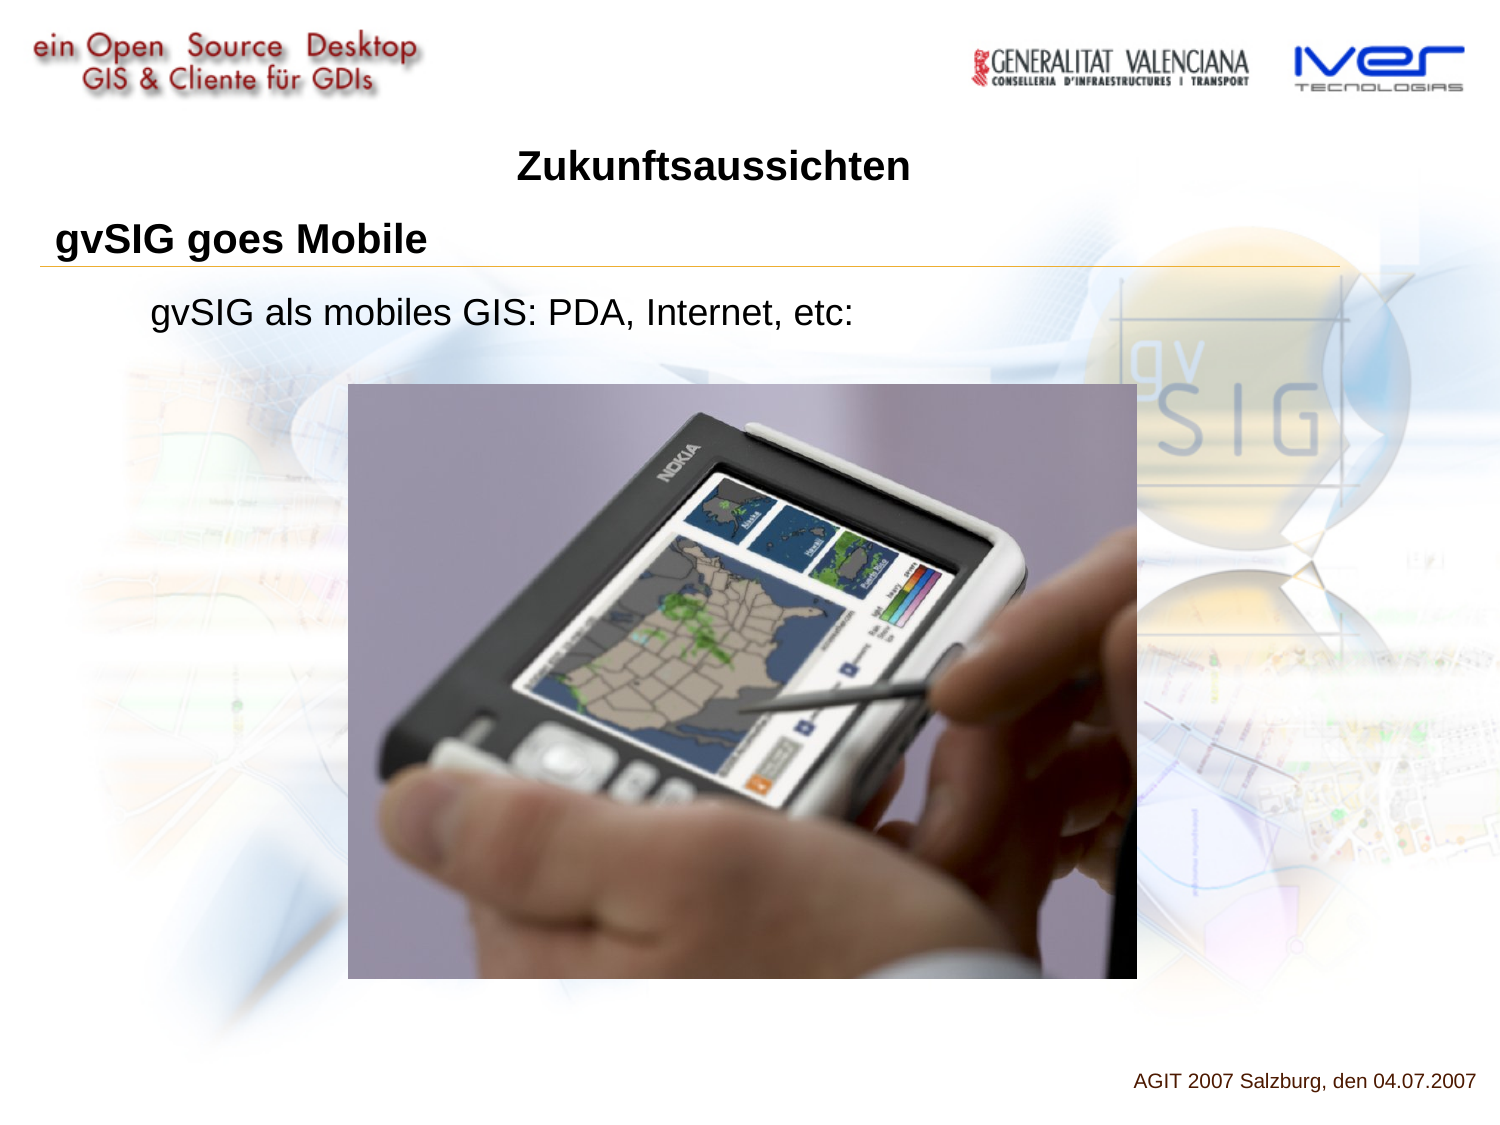

Zukunftsaussichten
gvSIG goes Mobile
gvSIG als mobiles GIS: PDA, Internet, etc:
AGIT 2007 Salzburg, den 04.07.2007